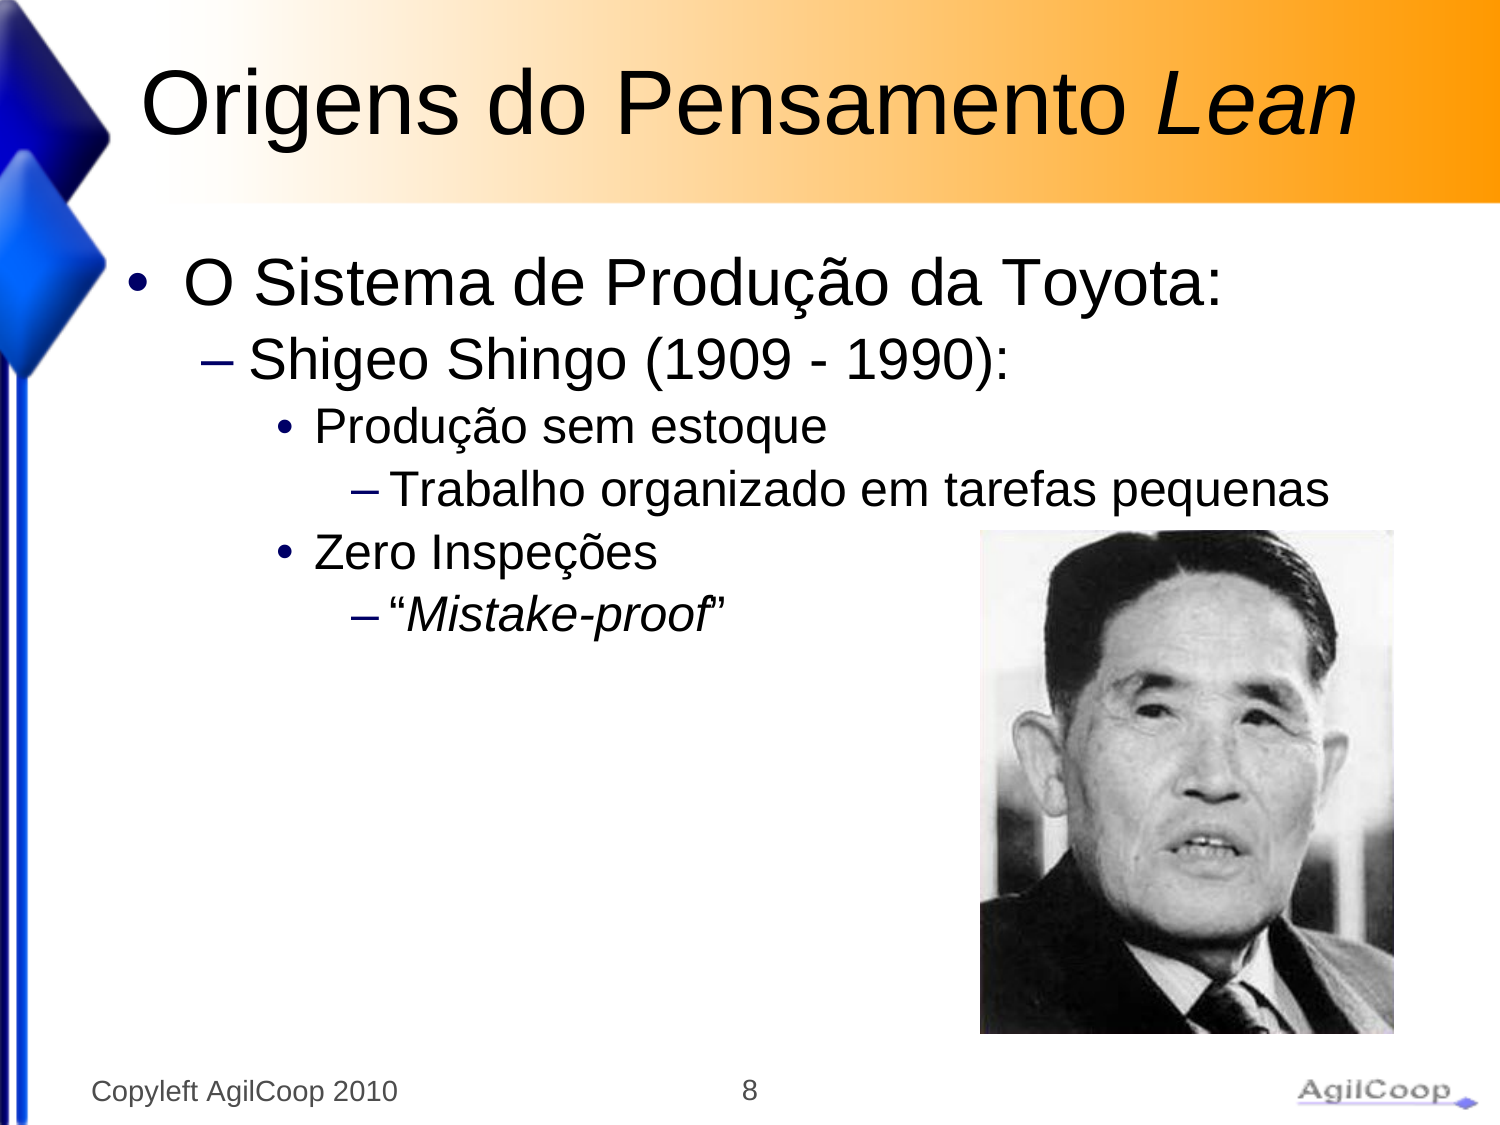

# Origens do Pensamento Lean
O Sistema de Produção da Toyota:
Shigeo Shingo (1909 - 1990):
Produção sem estoque
Trabalho organizado em tarefas pequenas
Zero Inspeções
“Mistake-proof”
Copyleft AgilCoop 2010
8